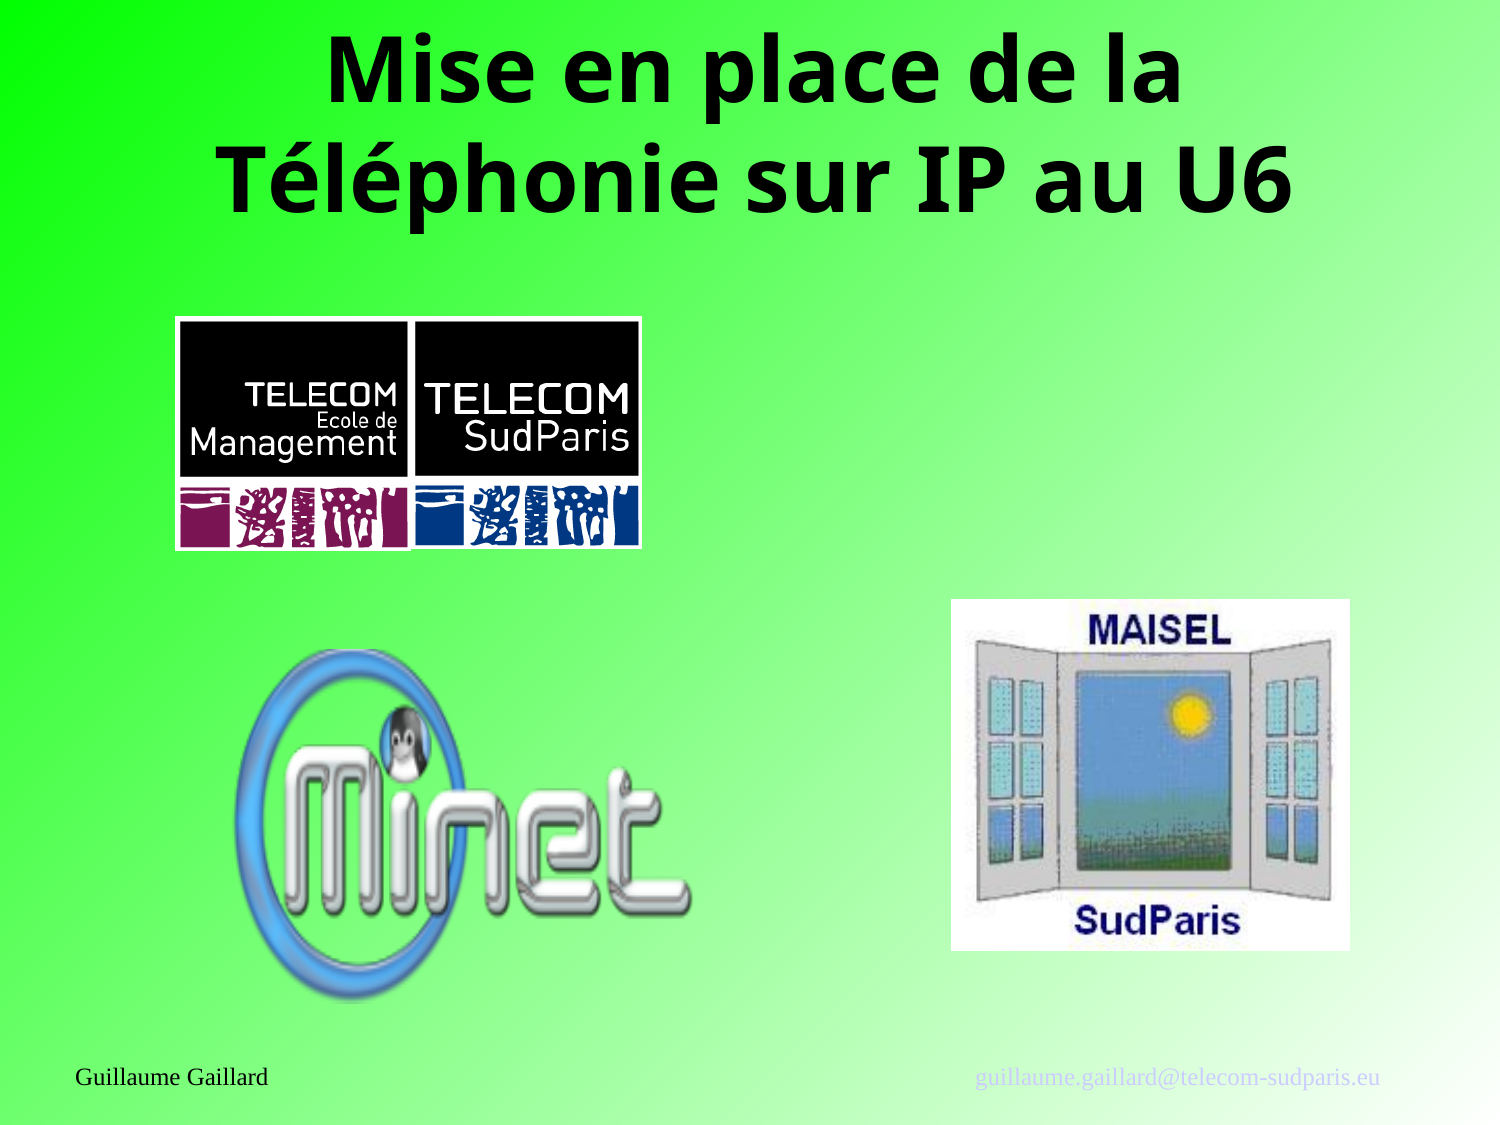

Mise en place de la Téléphonie sur IP au U6
Guillaume Gaillard 					guillaume.gaillard@telecom-sudparis.eu